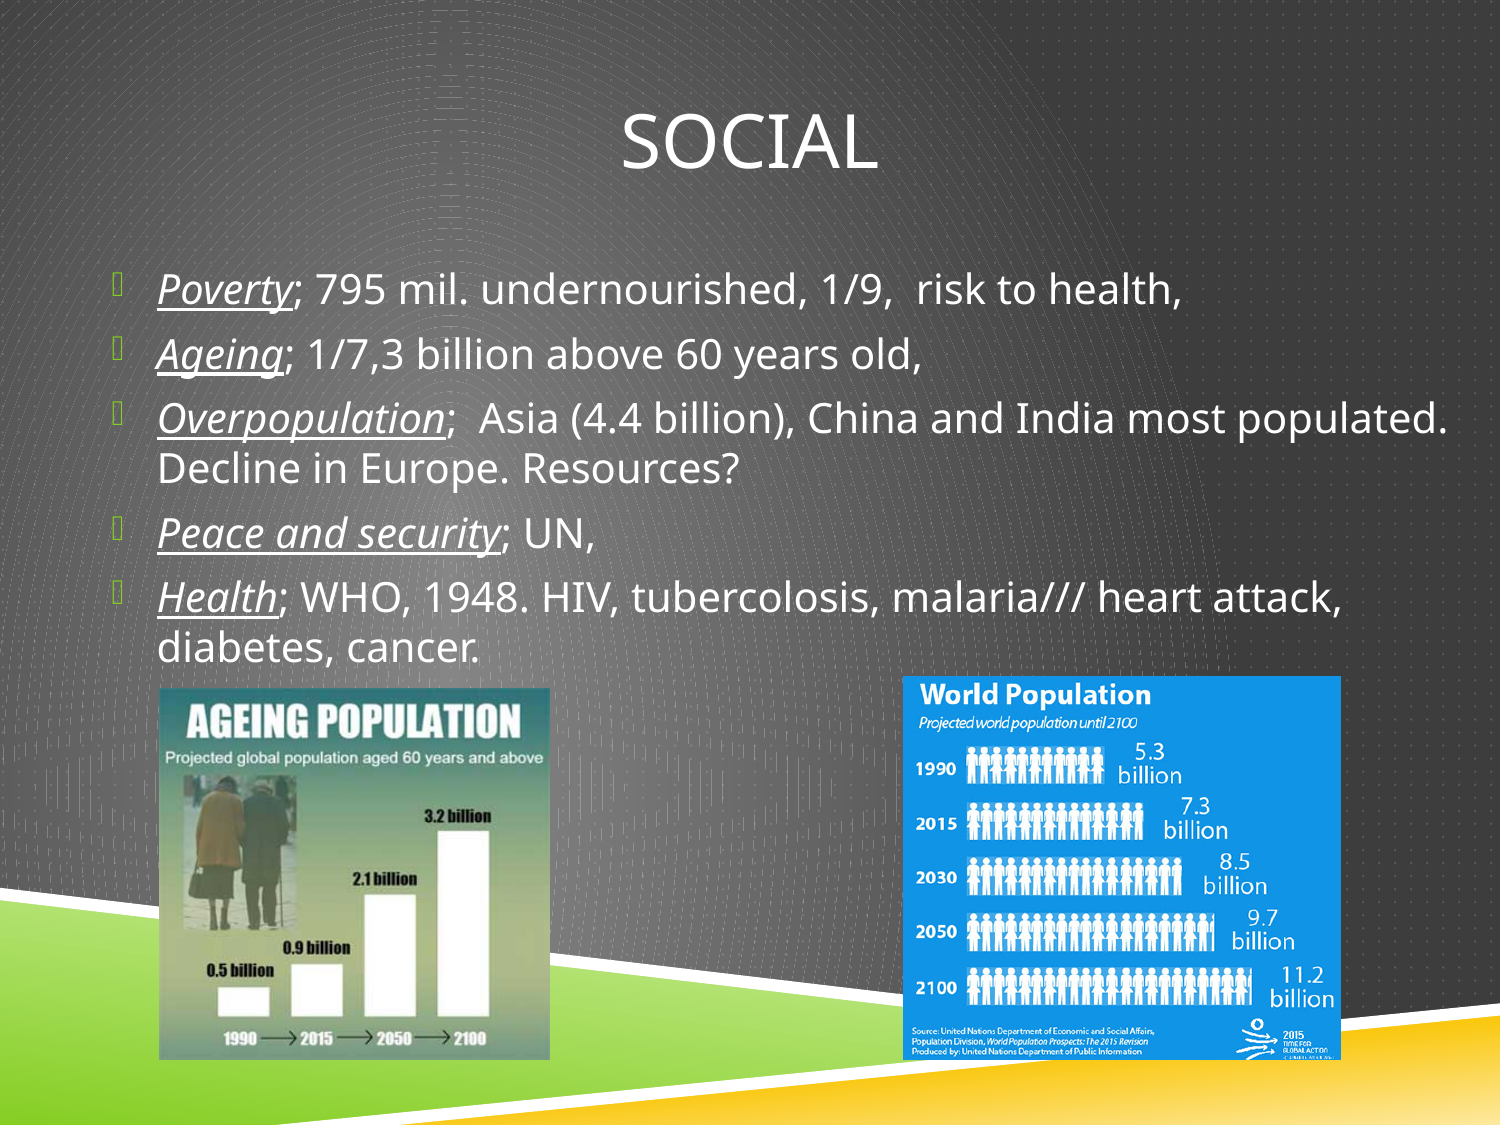

# Social
Poverty; 795 mil. undernourished, 1/9, risk to health,
Ageing; 1/7,3 billion above 60 years old,
Overpopulation; Asia (4.4 billion), China and India most populated. Decline in Europe. Resources?
Peace and security; UN,
Health; WHO, 1948. HIV, tubercolosis, malaria/// heart attack, diabetes, cancer.